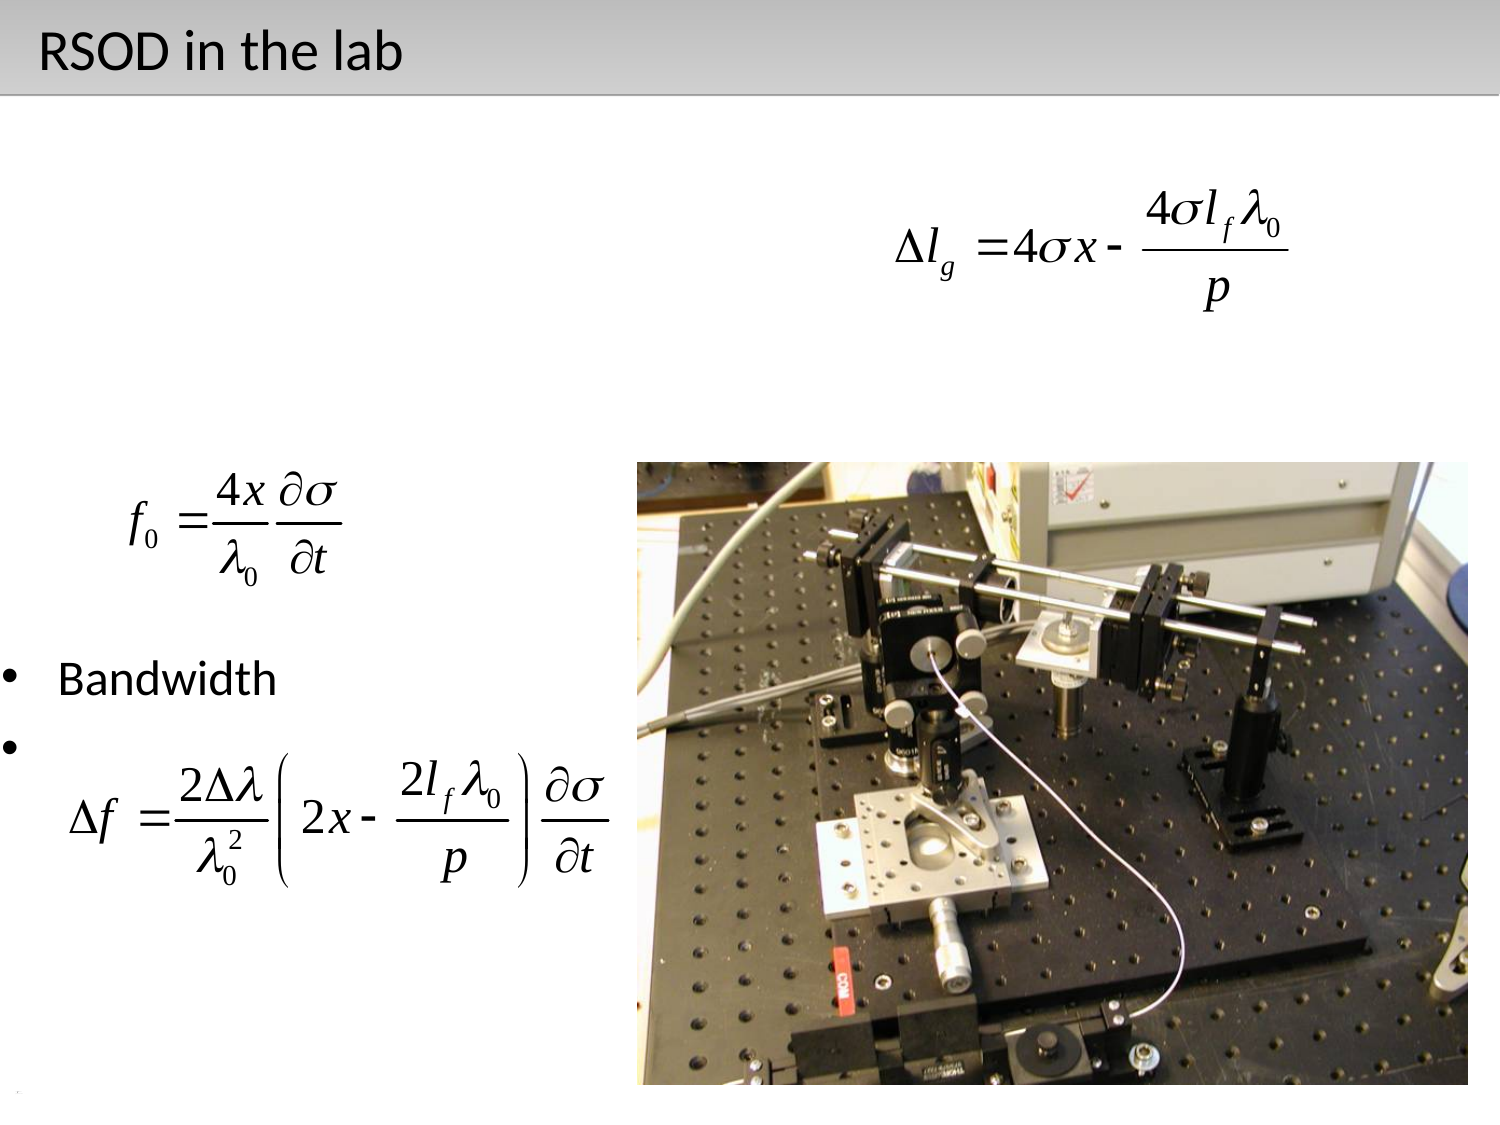

# RSOD in the lab
Bandwidth
Free-space group pathlength
 p: the grating pitch,
 f: focal length,
 s: mirror angle.
Interferogram central frequency